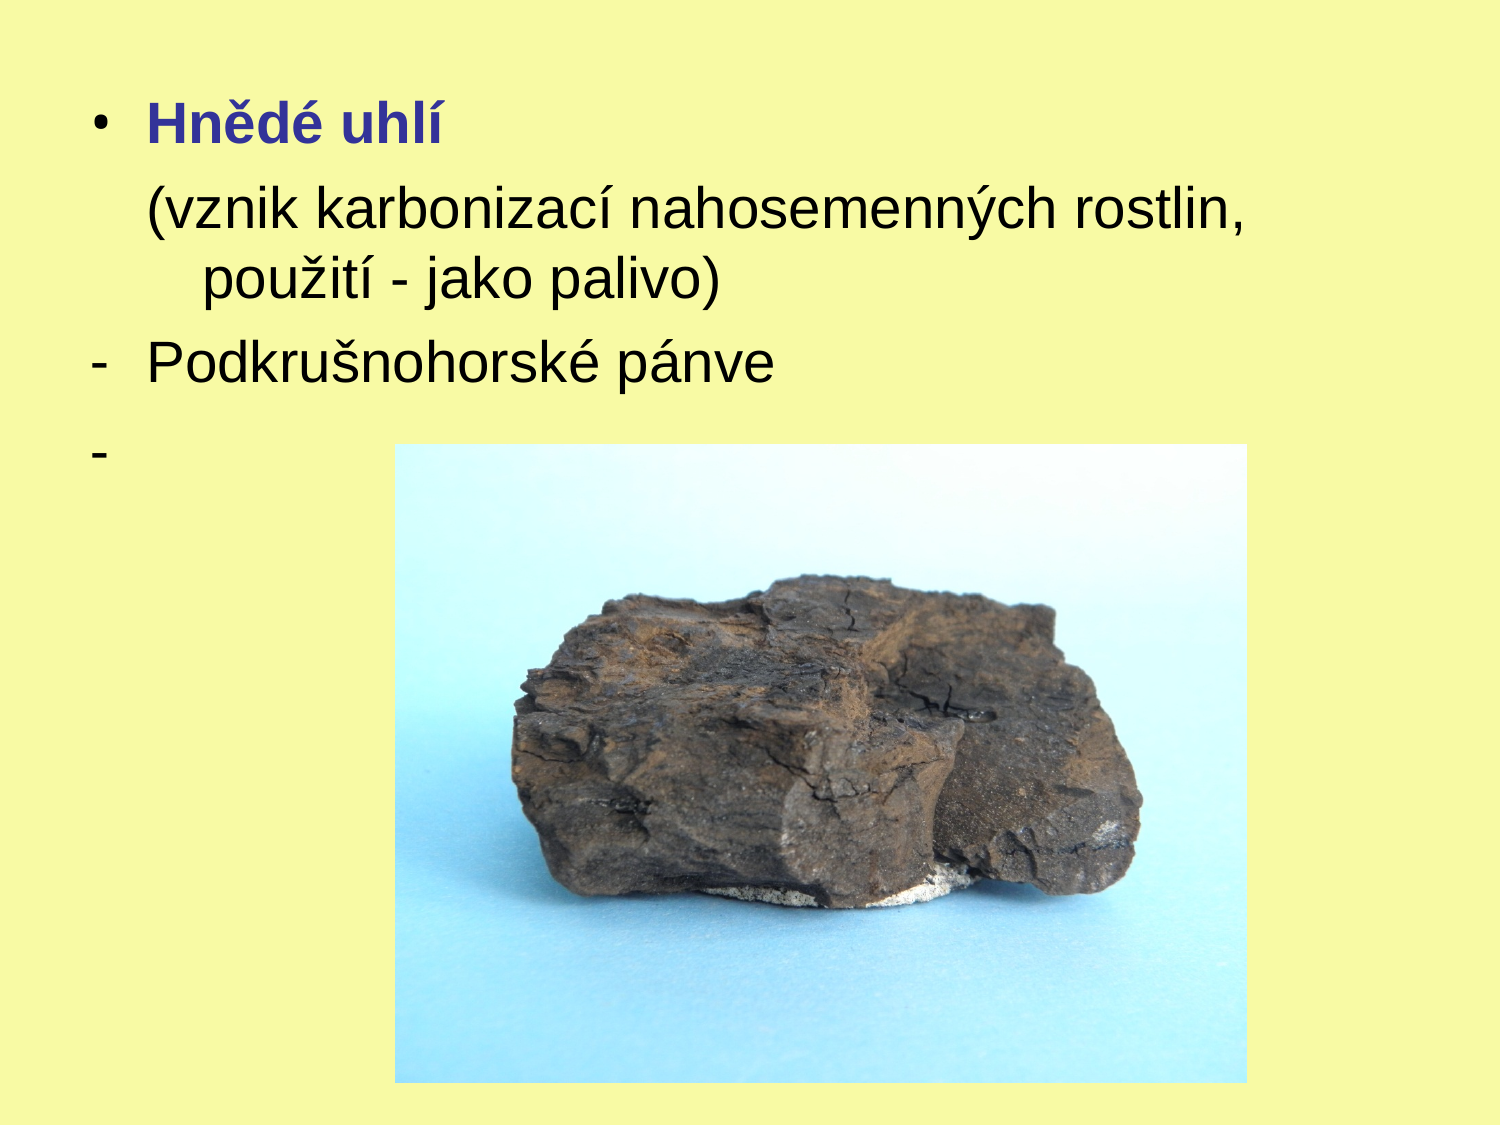

#
Hnědé uhlí
(vznik karbonizací nahosemenných rostlin, použití - jako palivo)
Podkrušnohorské pánve